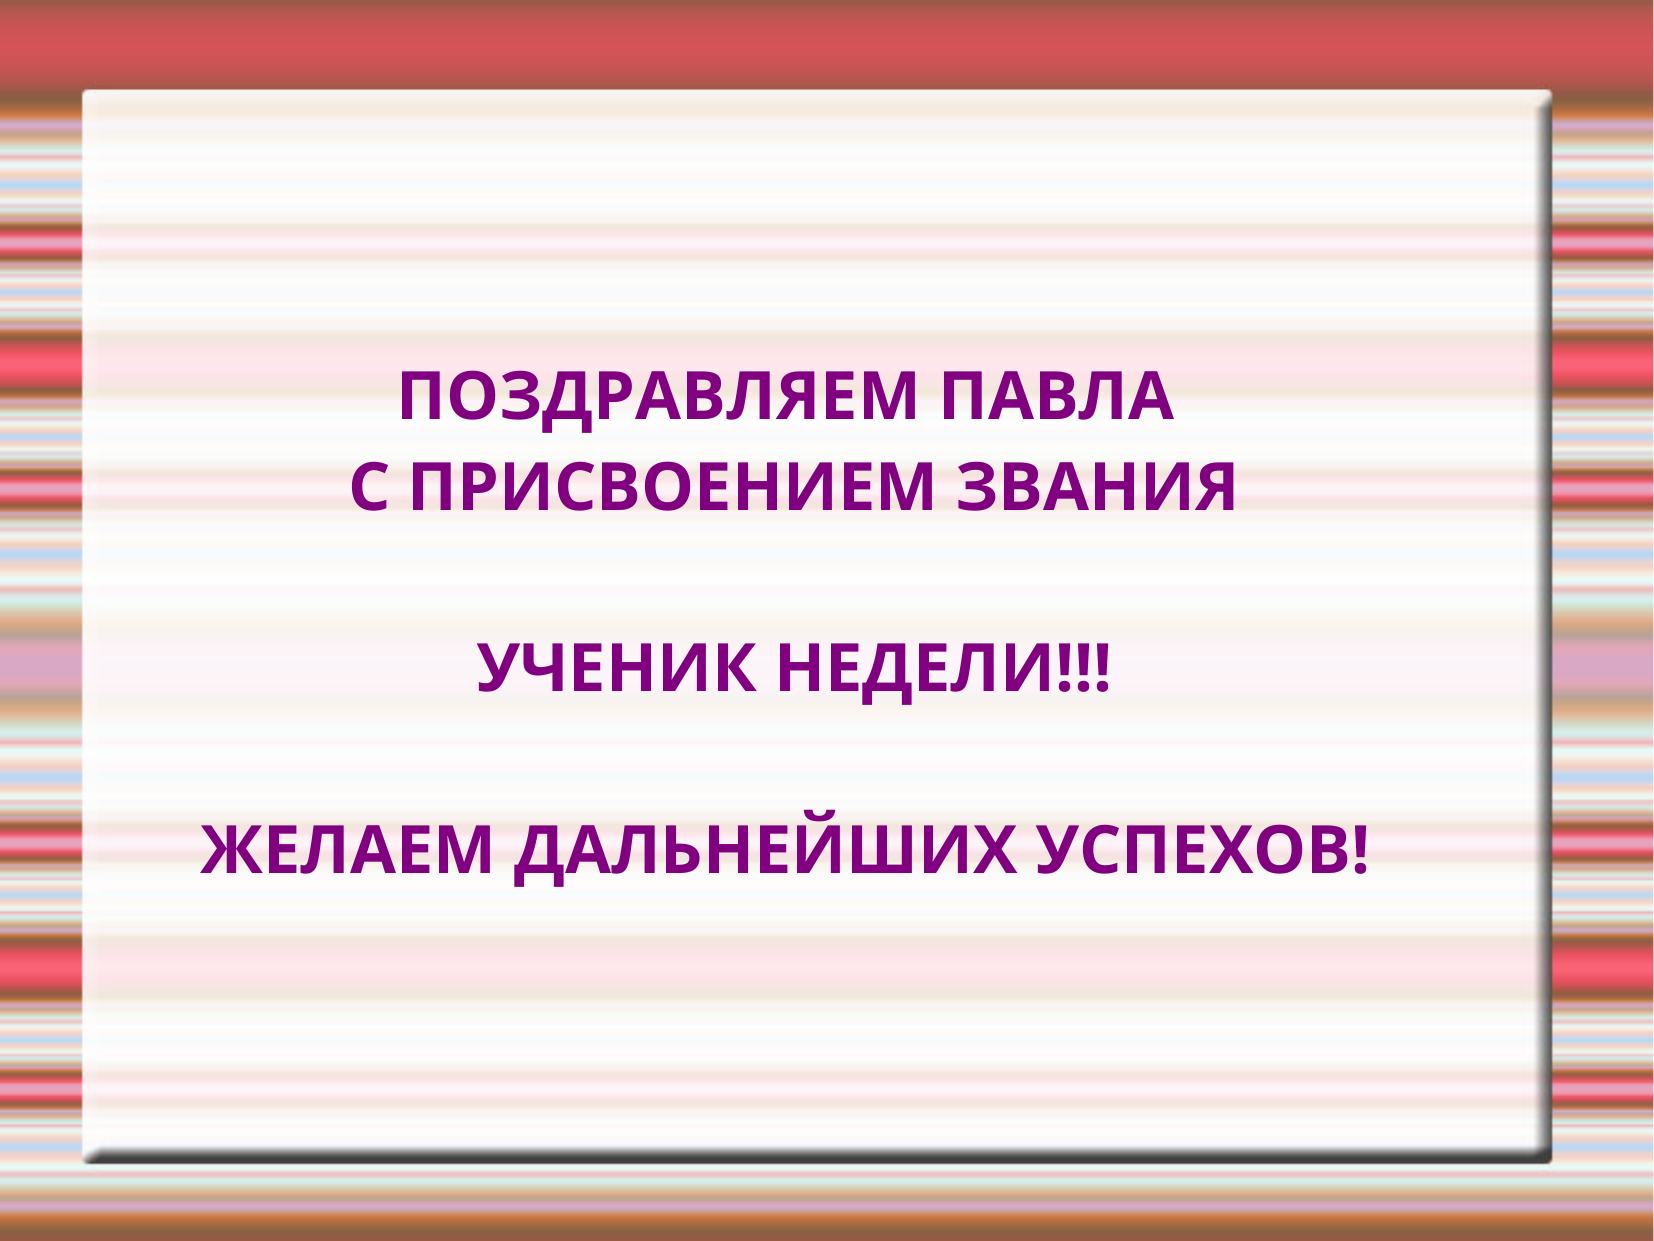

# ПОЗДРАВЛЯЕМ ПАВЛА
 С ПРИСВОЕНИЕМ ЗВАНИЯ
 УЧЕНИК НЕДЕЛИ!!!
ЖЕЛАЕМ ДАЛЬНЕЙШИХ УСПЕХОВ!